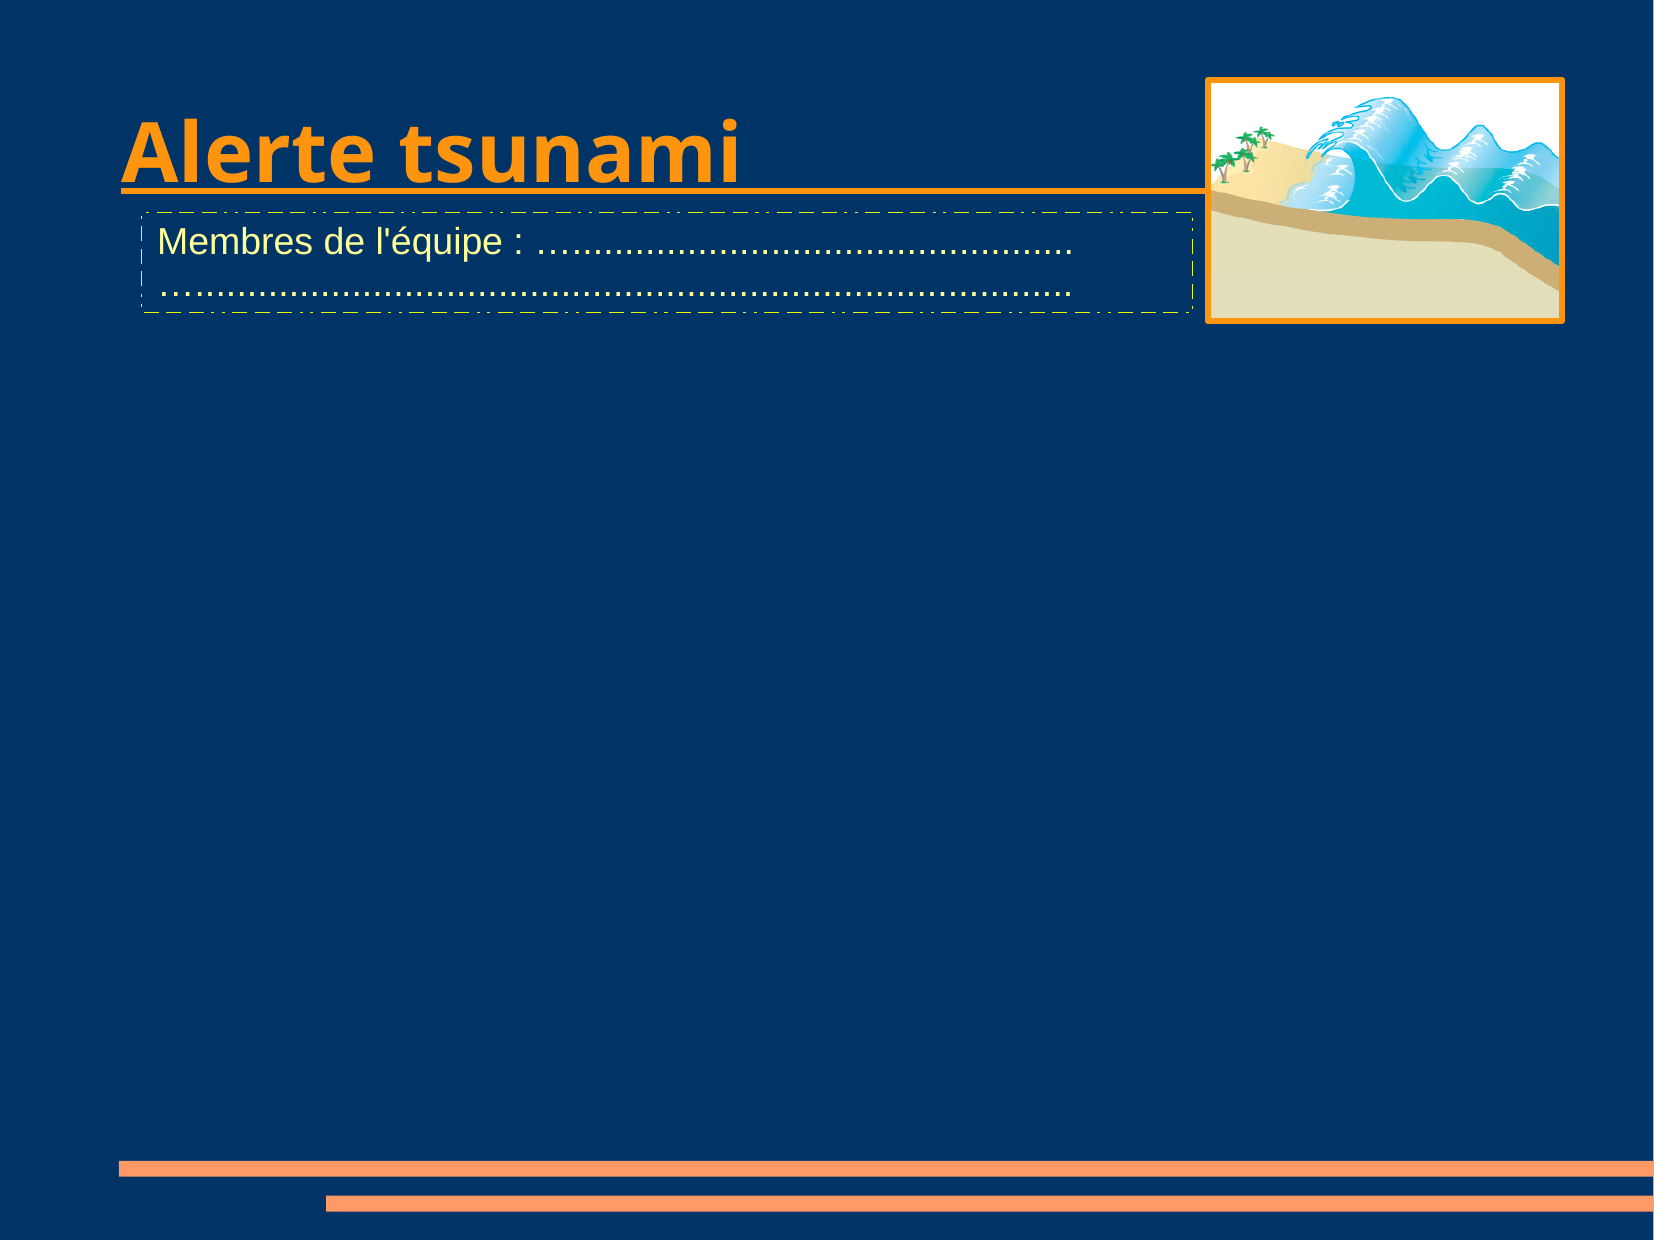

# Alerte tsunami
Membres de l'équipe : …................................................
…....................................................................................